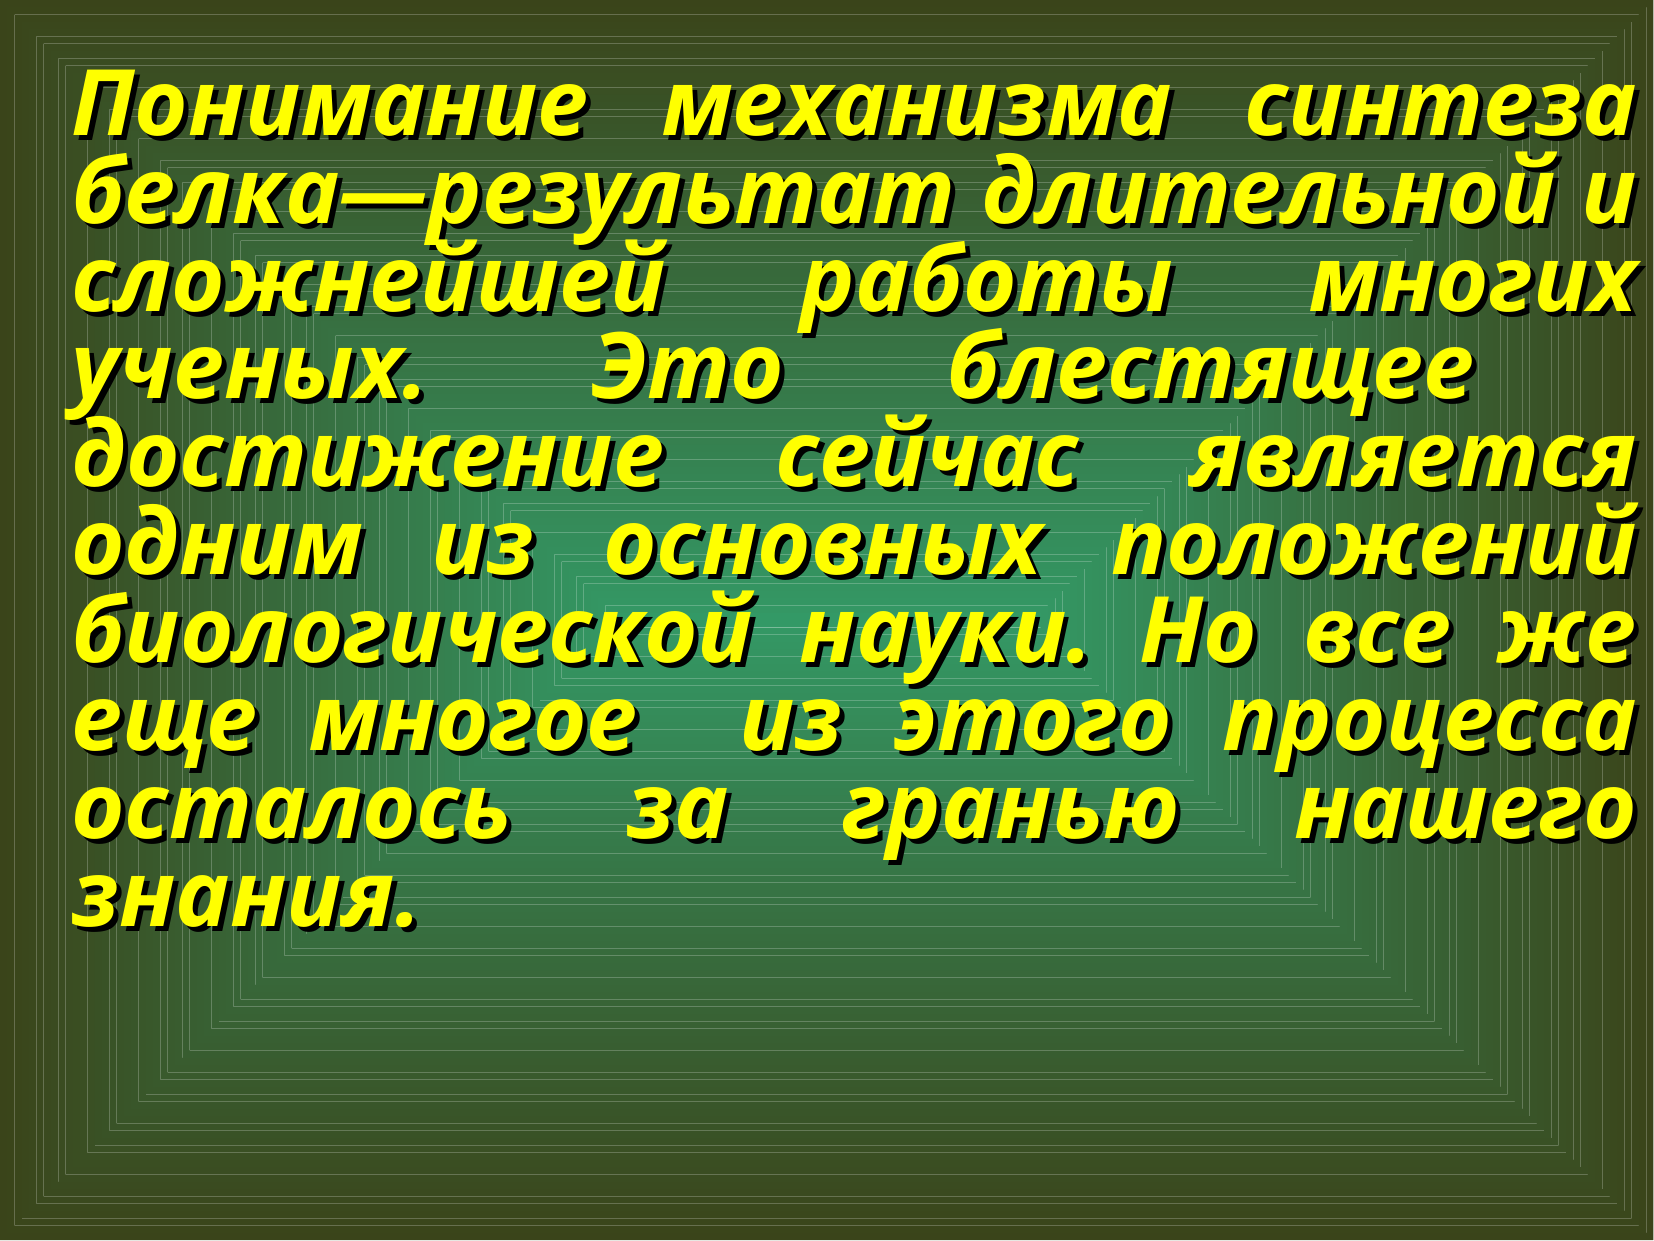

Понимание механизма синтеза белка—результат длительной и сложнейшей работы многих ученых. Это блестящее достижение сейчас является одним из основных положений биологической науки. Но все же еще многое из этого процесса осталось за гранью нашего знания.